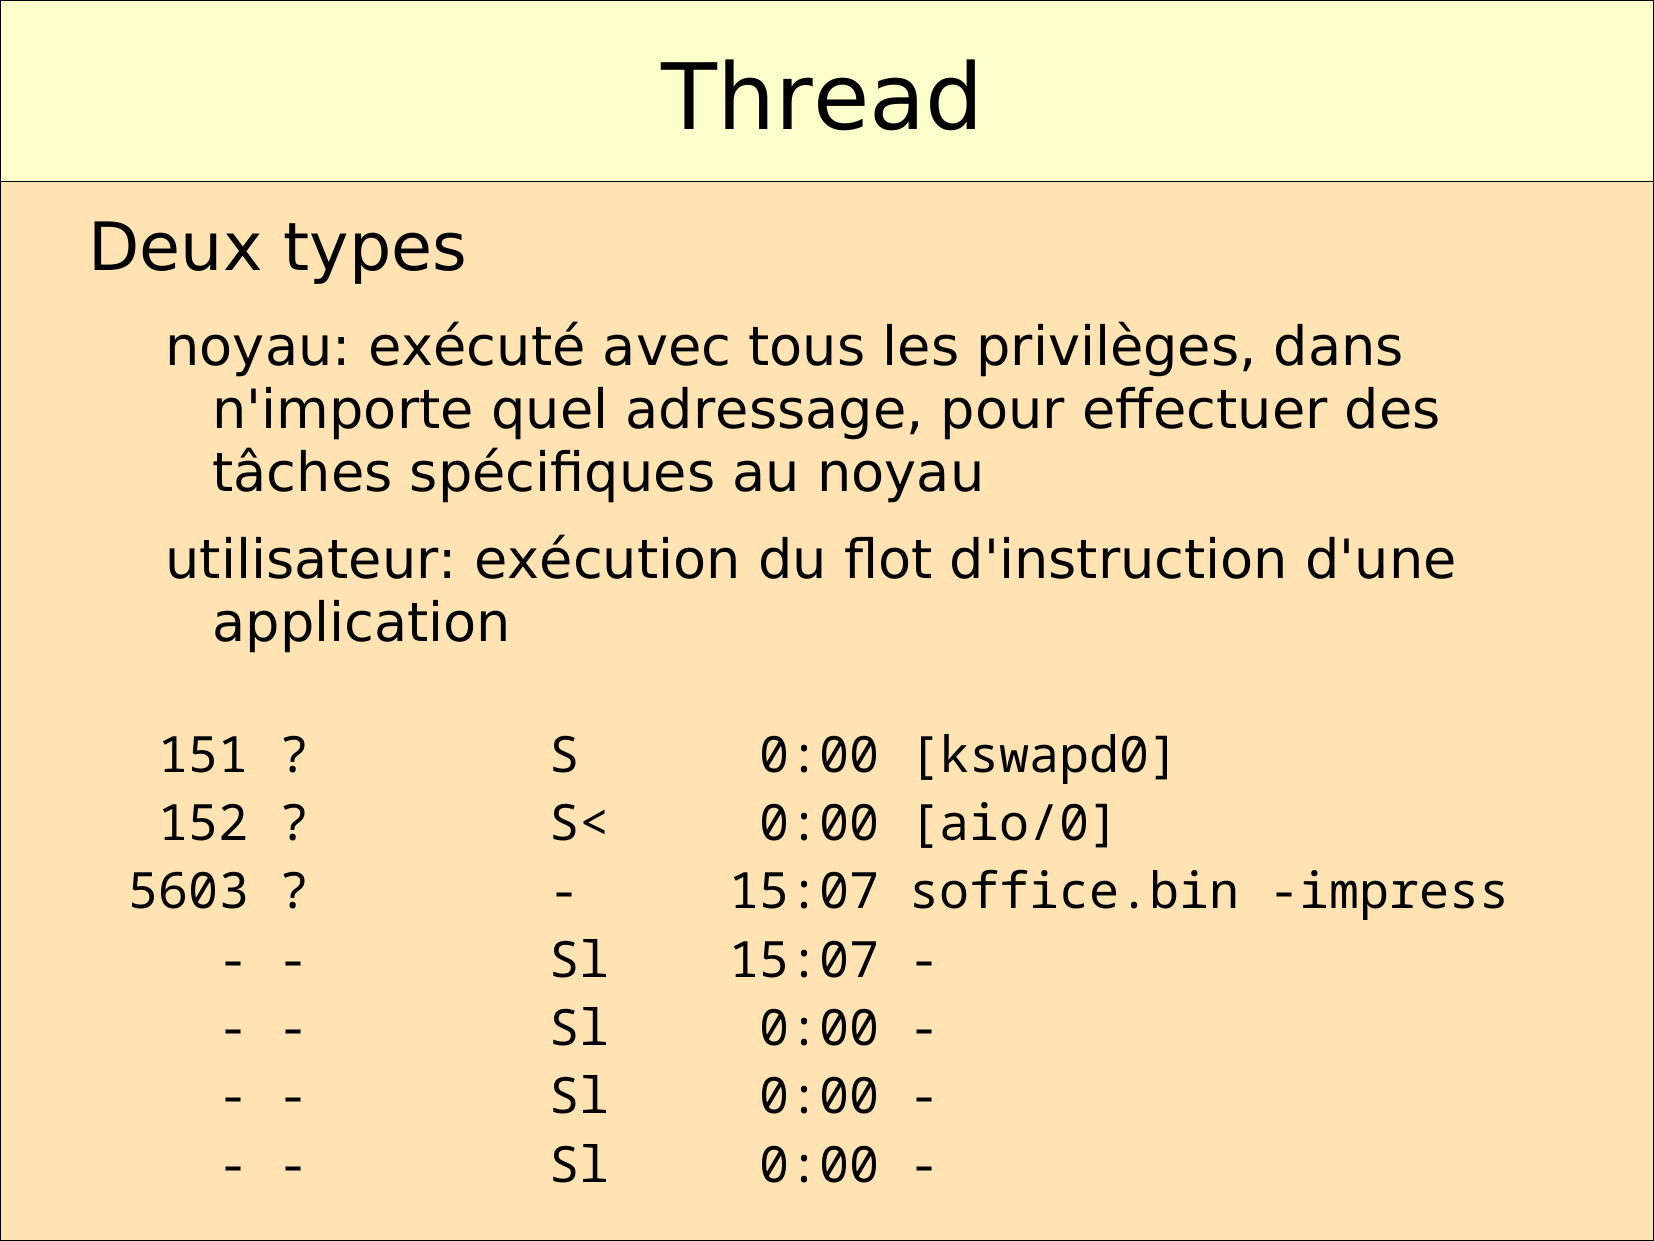

# Thread
Deux types
noyau: exécuté avec tous les privilèges, dans n'importe quel adressage, pour effectuer des tâches spécifiques au noyau
utilisateur: exécution du flot d'instruction d'une application
 151 ? S 0:00 [kswapd0]
 152 ? S< 0:00 [aio/0]
 5603 ? - 15:07 soffice.bin -impress
 - - Sl 15:07 -
 - - Sl 0:00 -
 - - Sl 0:00 -
 - - Sl 0:00 -